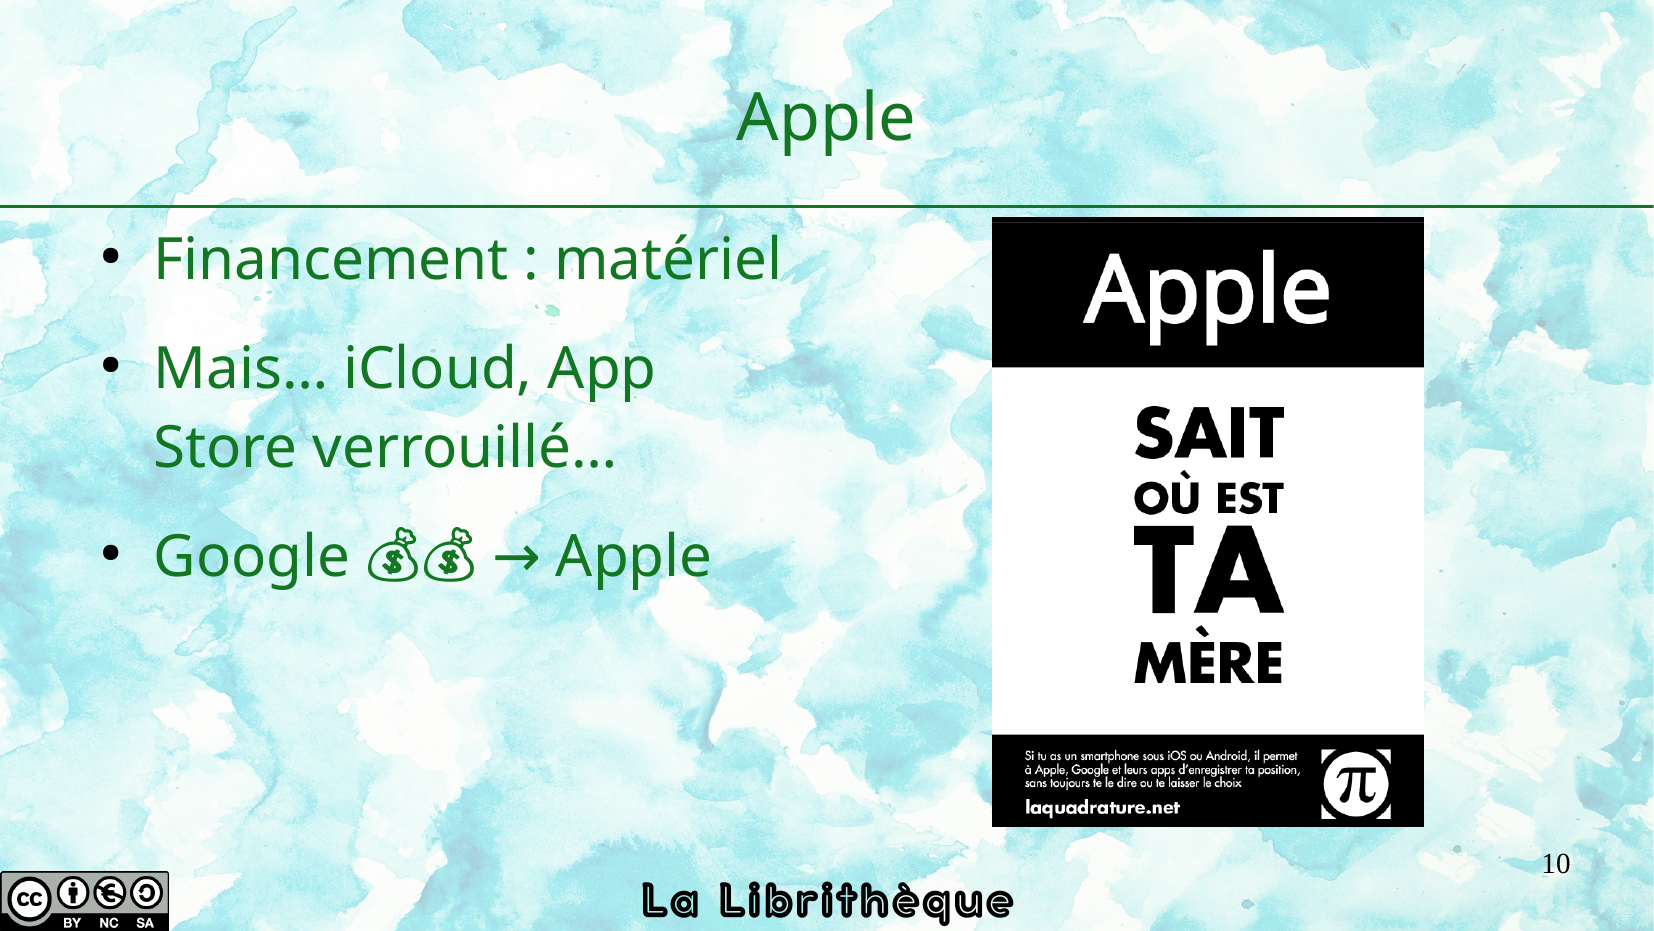

# Apple
Financement : matériel
Mais… iCloud, App Store verrouillé…
Google 💰💰 → Apple
10